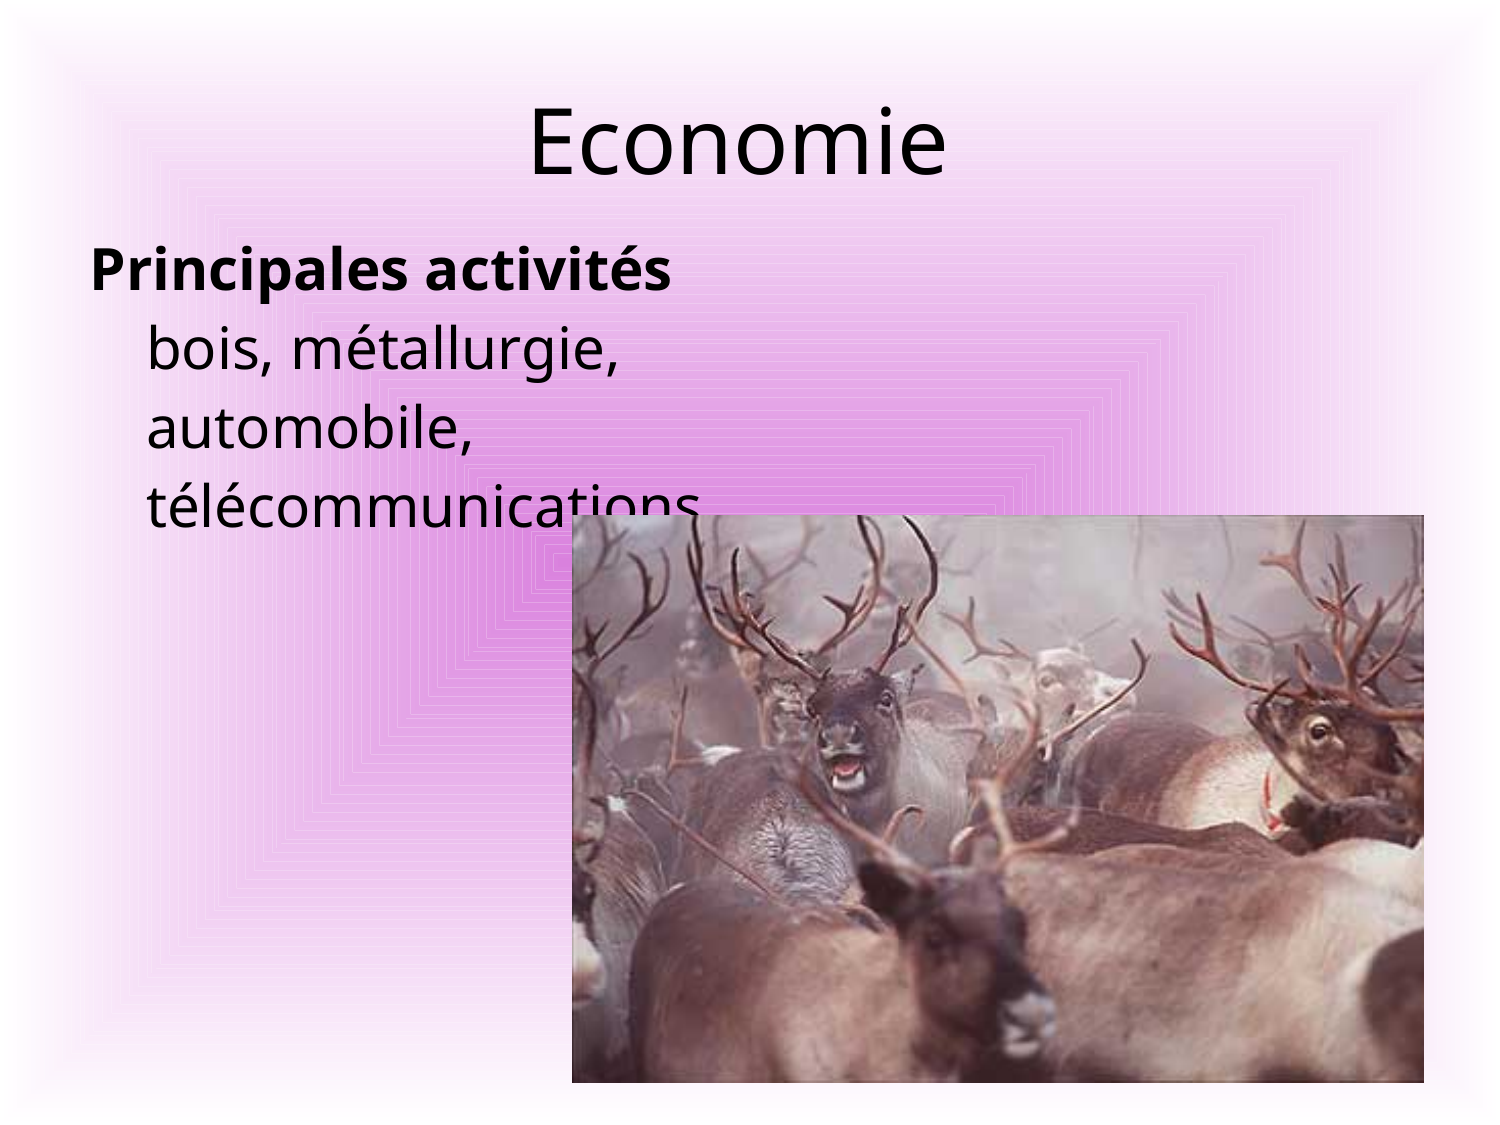

# Economie
Principales activités bois, métallurgie, automobile, télécommunications